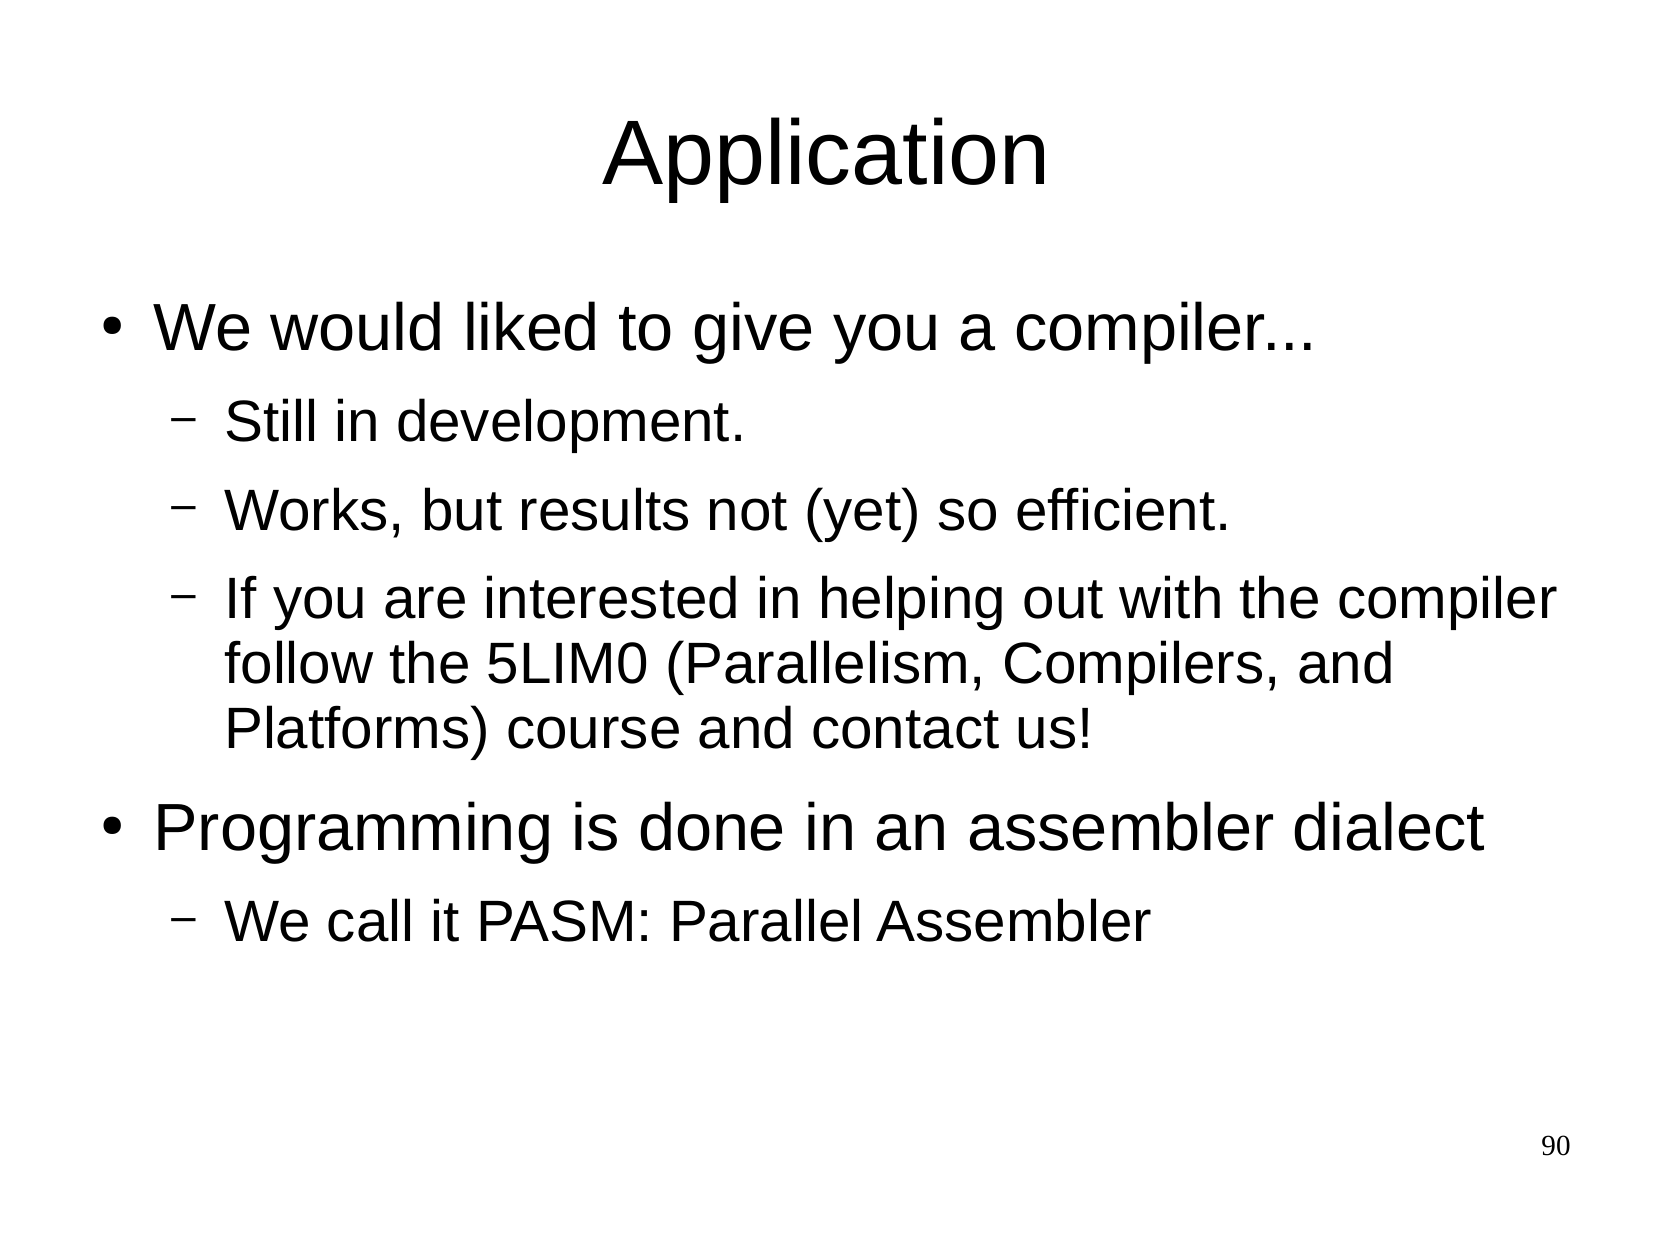

# Application
We would liked to give you a compiler...
Still in development.
Works, but results not (yet) so efficient.
If you are interested in helping out with the compiler follow the 5LIM0 (Parallelism, Compilers, and Platforms) course and contact us!
Programming is done in an assembler dialect
We call it PASM: Parallel Assembler
90